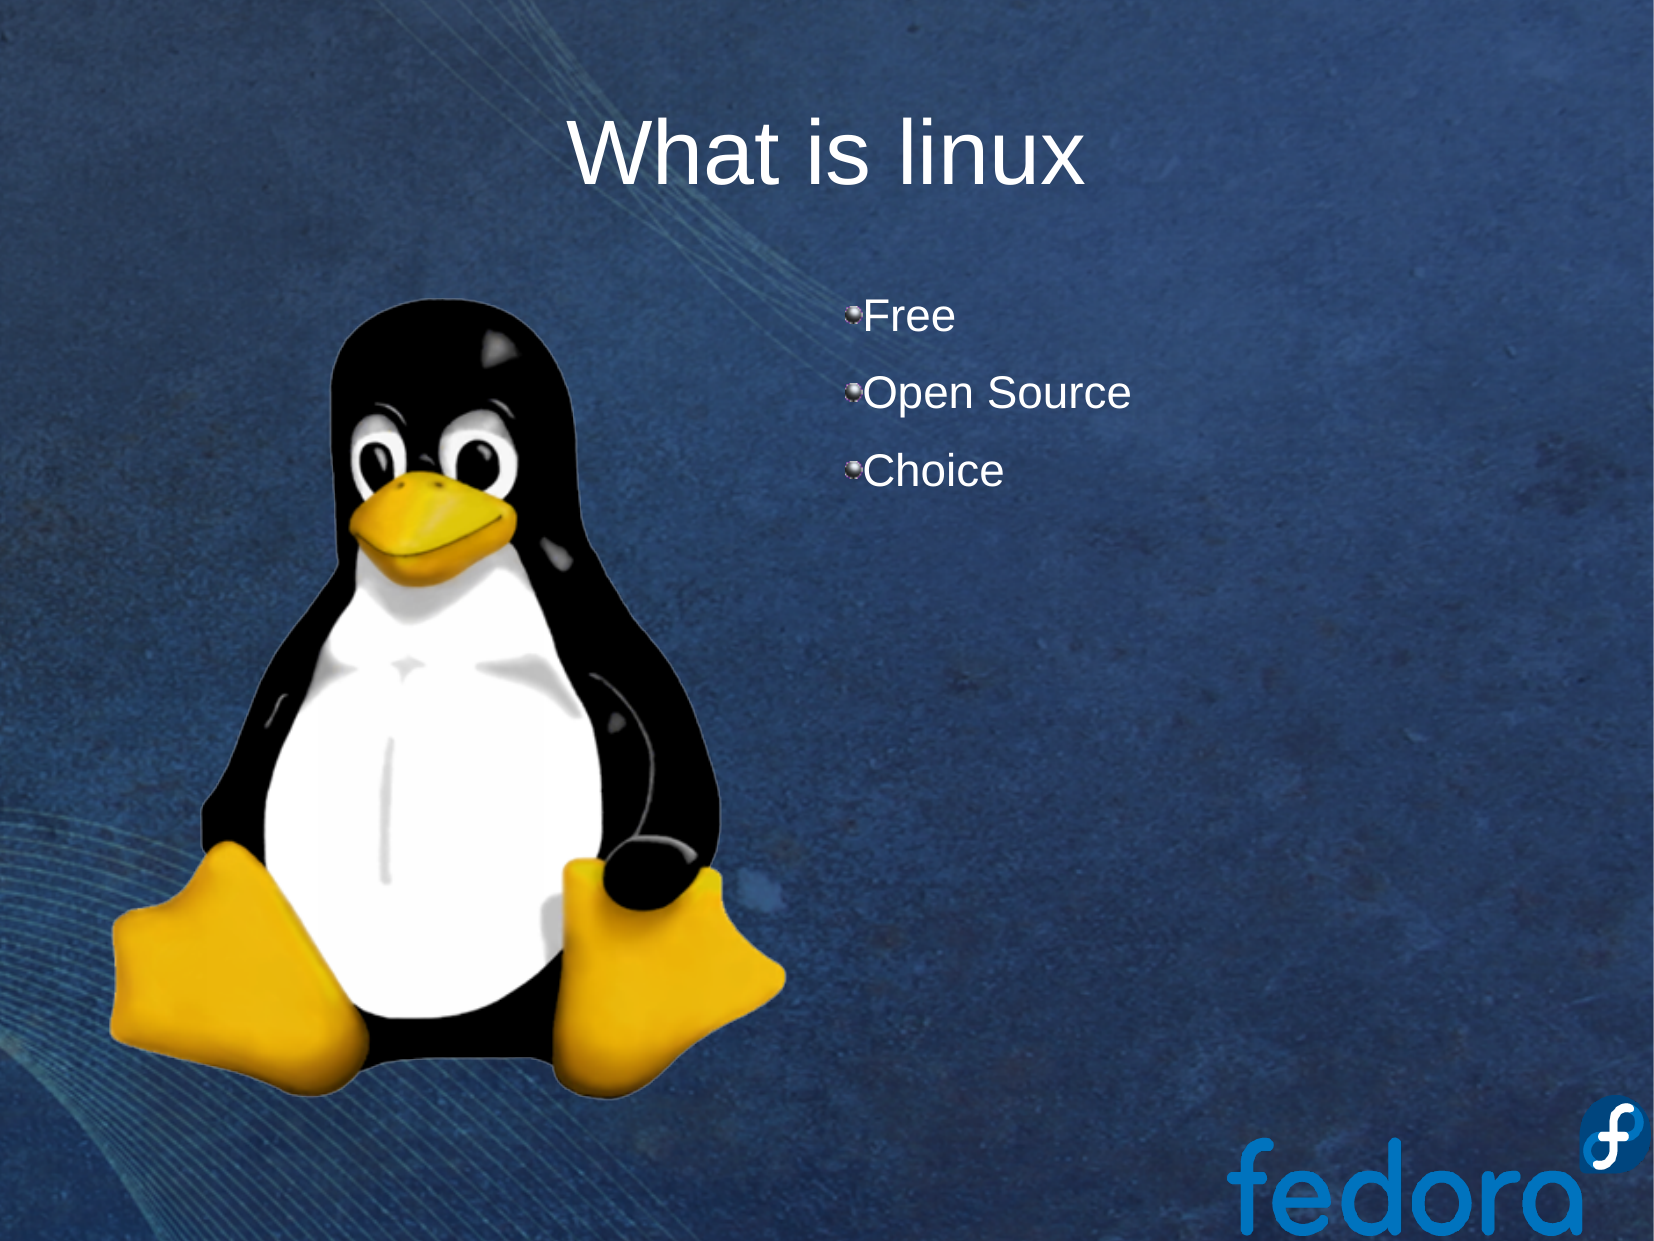

# What is linux
Free
Open Source
Choice